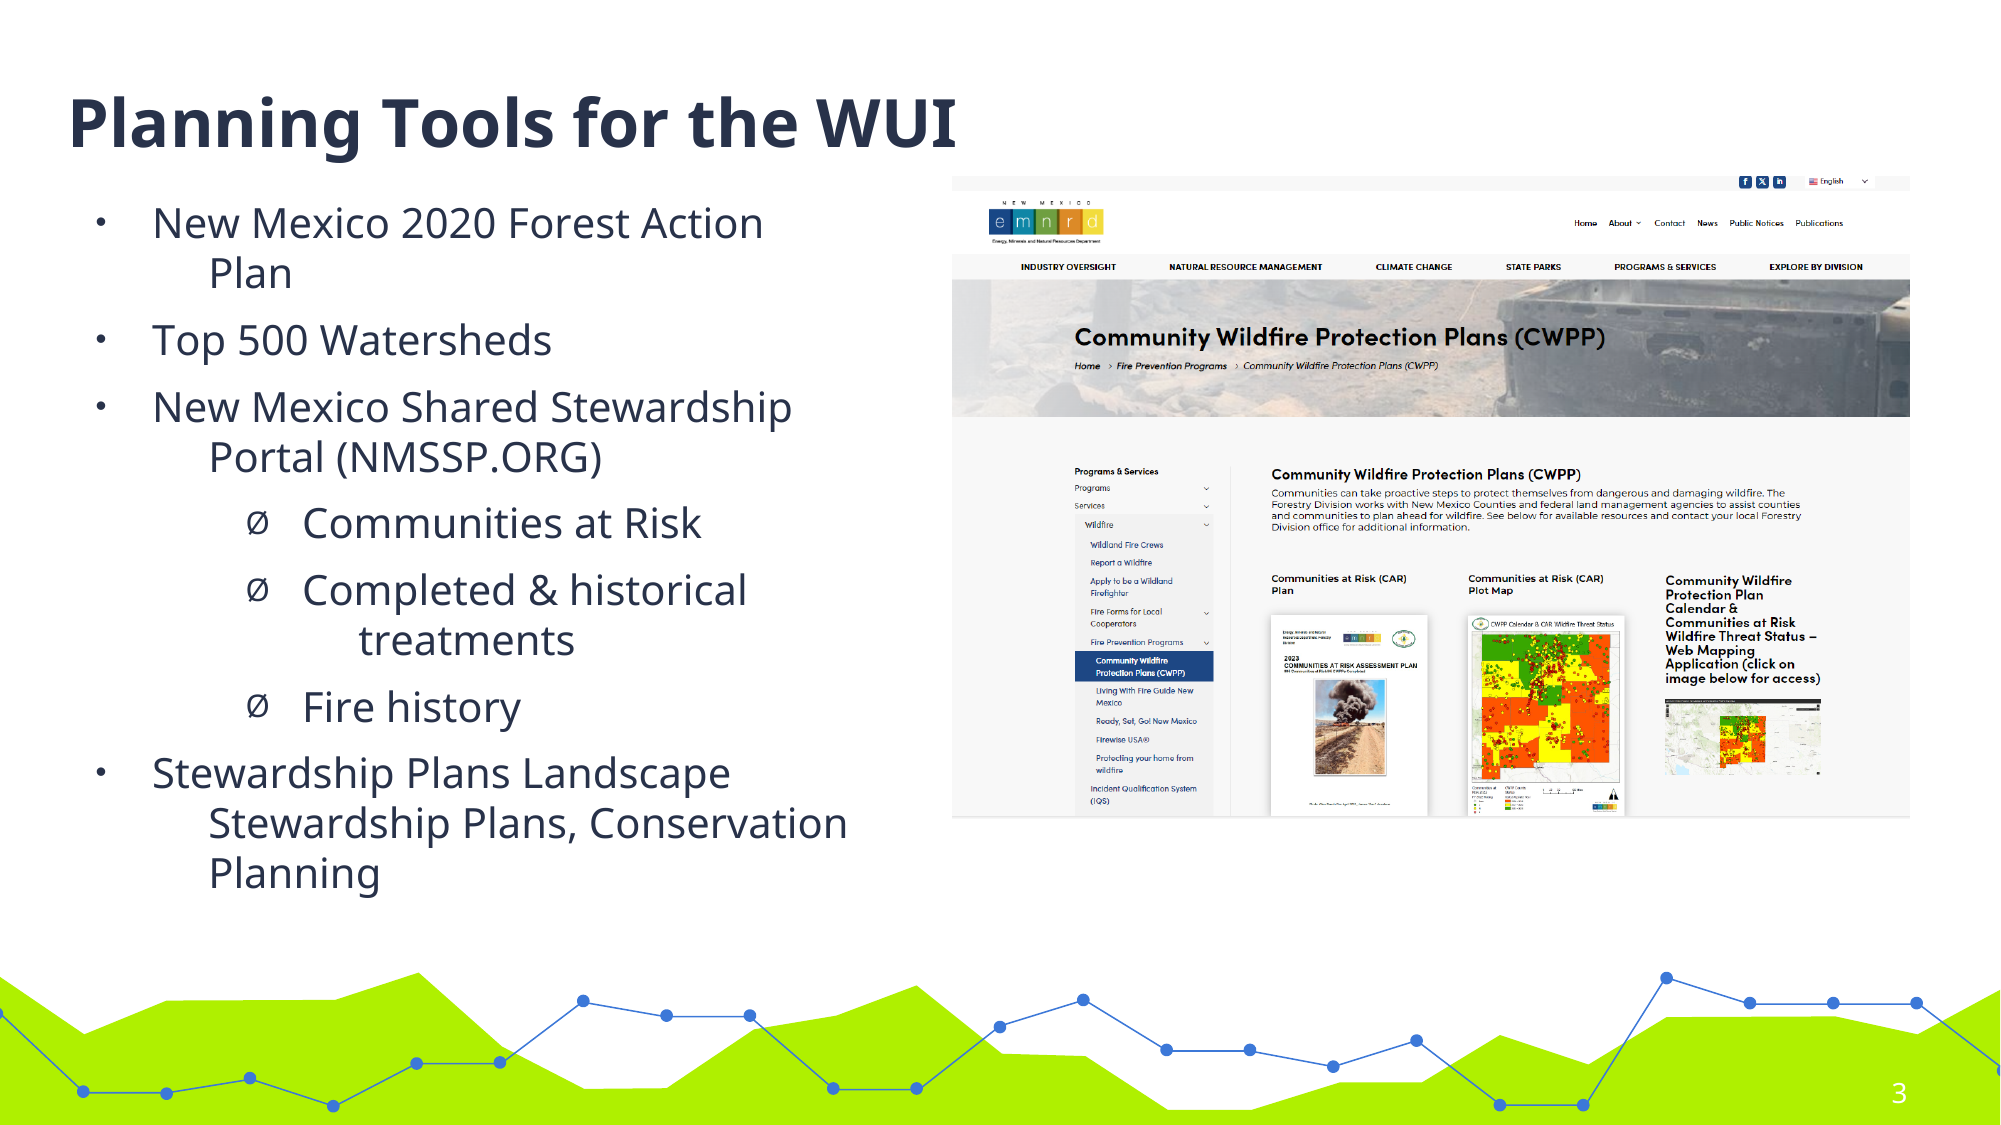

# Planning Tools for the WUI
New Mexico 2020 Forest Action Plan
Top 500 Watersheds
New Mexico Shared Stewardship Portal (NMSSP.ORG)
Communities at Risk
Completed & historical treatments
Fire history
Stewardship Plans Landscape Stewardship Plans, Conservation Planning